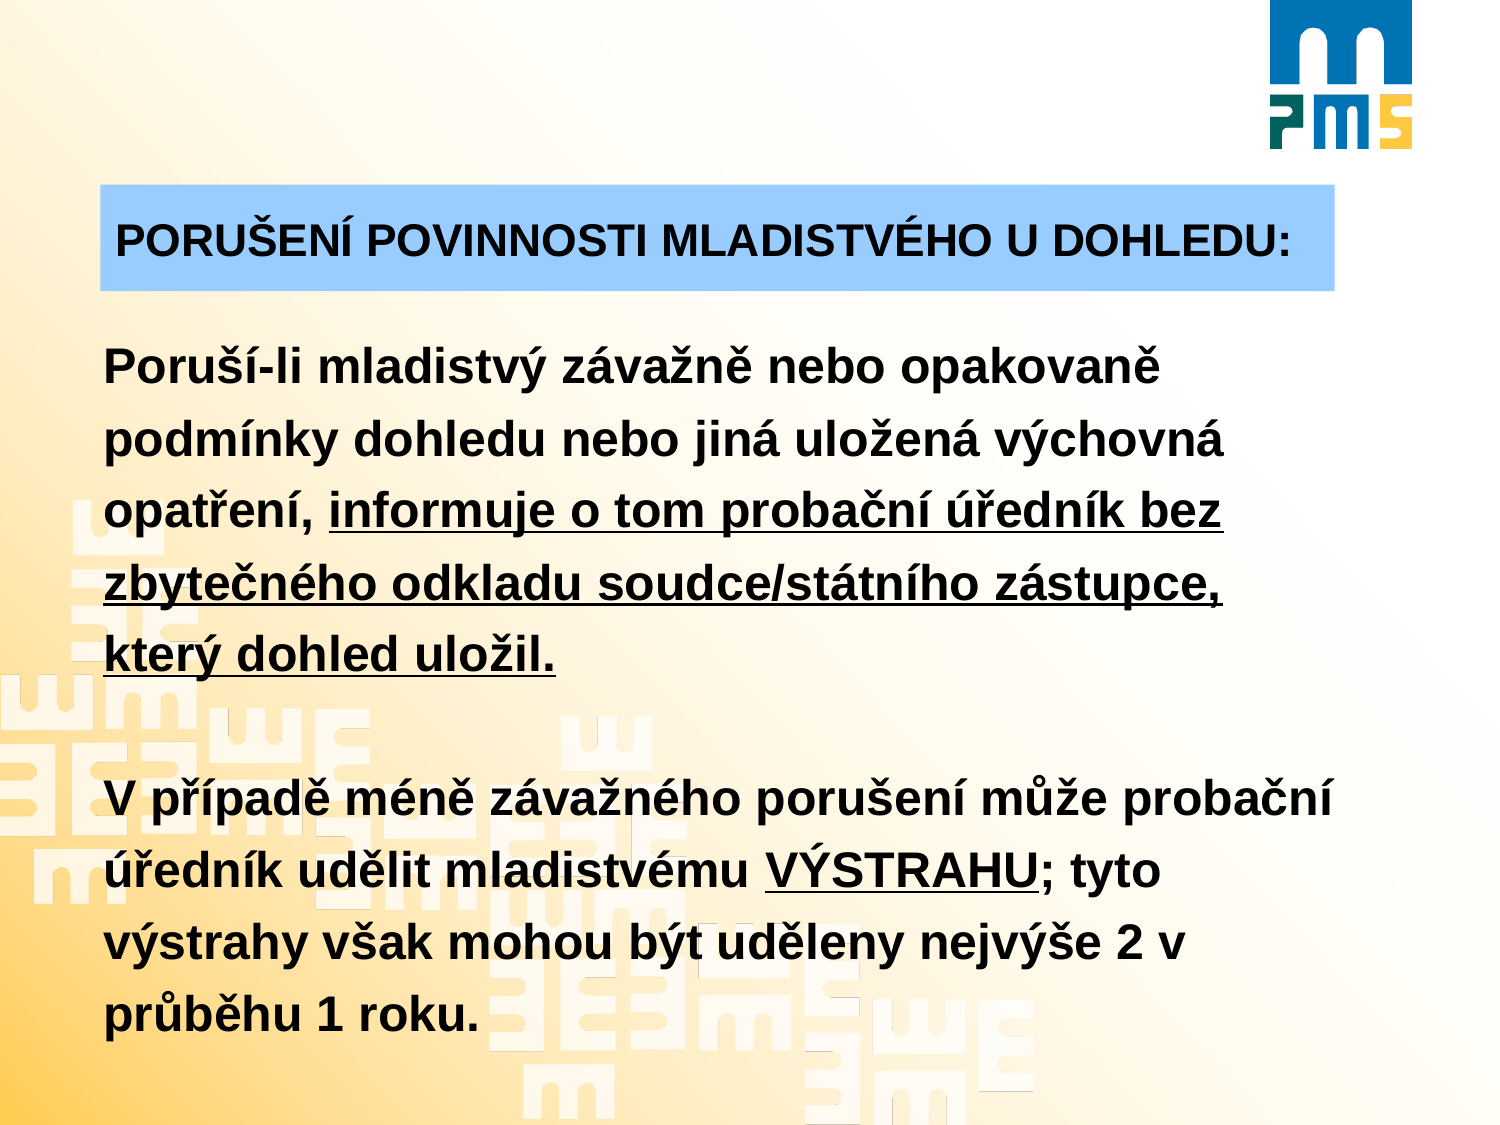

# PORUŠENÍ POVINNOSTI MLADISTVÉHO U DOHLEDU:
Poruší-li mladistvý závažně nebo opakovaně podmínky dohledu nebo jiná uložená výchovná opatření, informuje o tom probační úředník bez zbytečného odkladu soudce/státního zástupce, který dohled uložil.
V případě méně závažného porušení může probační úředník udělit mladistvému VÝSTRAHU; tyto výstrahy však mohou být uděleny nejvýše 2 v průběhu 1 roku.